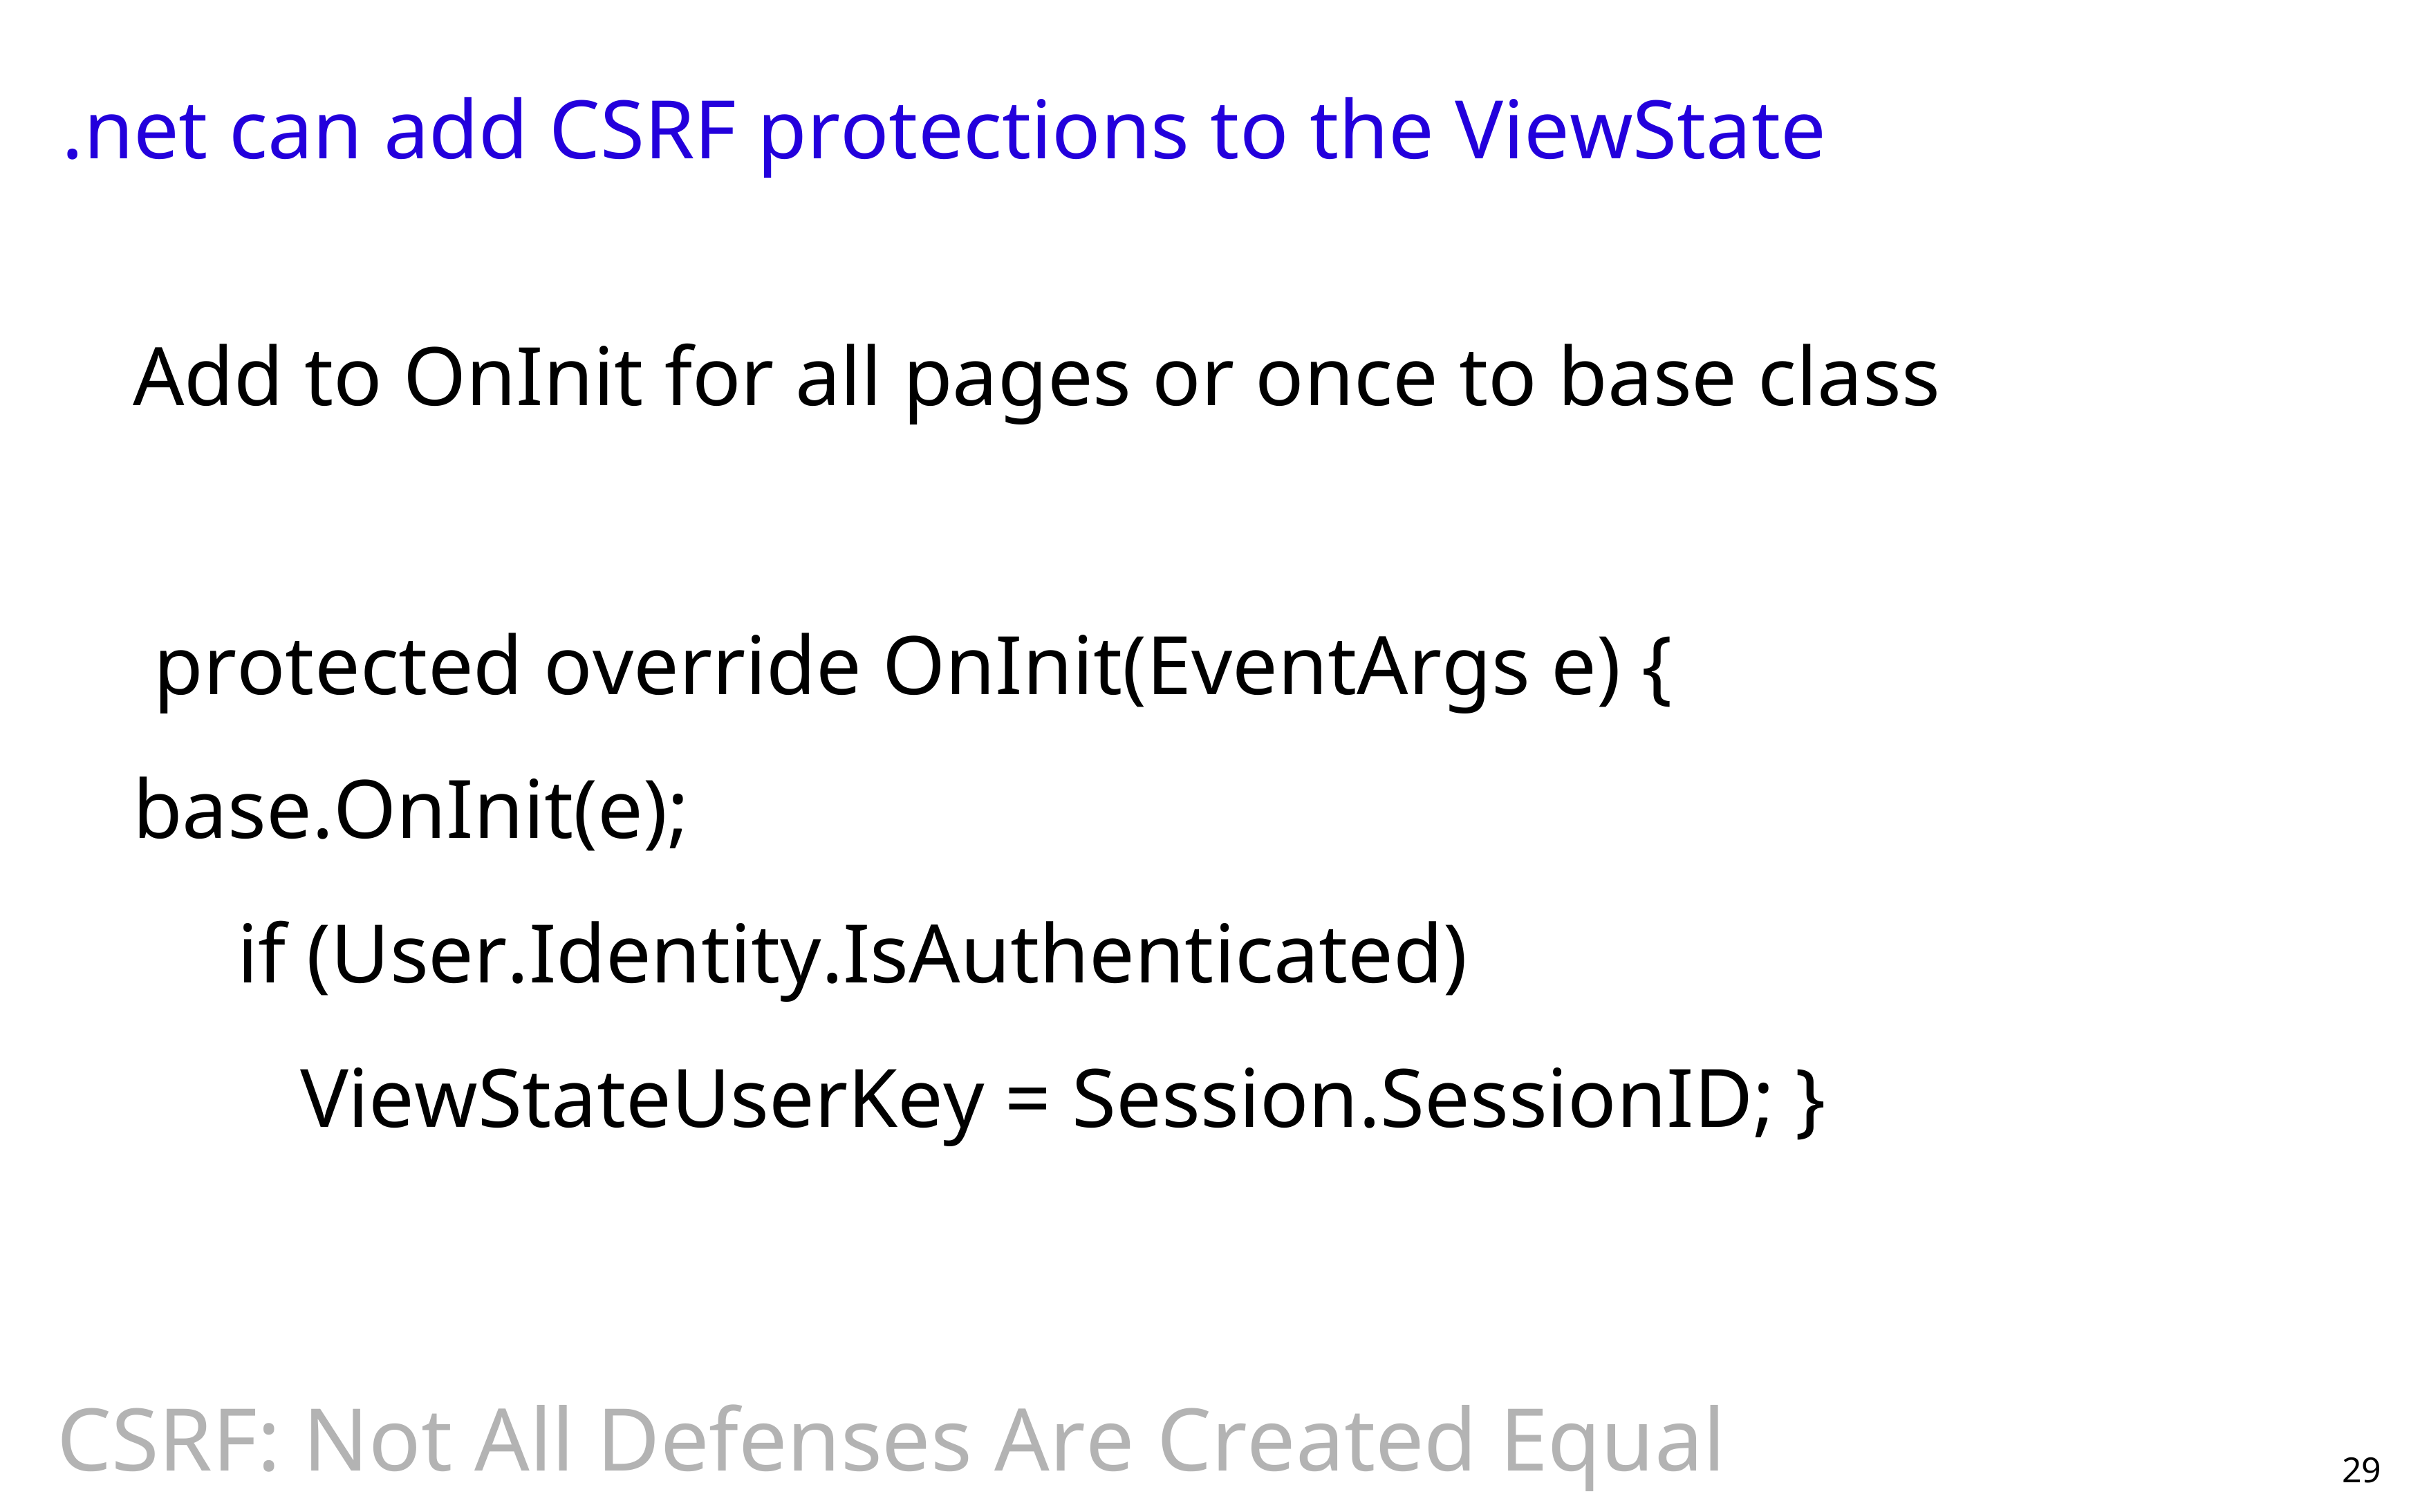

.net can add CSRF protections to the ViewState
Add to OnInit for all pages or once to base class
 protected override OnInit(EventArgs e) {
base.OnInit(e);
 if (User.Identity.IsAuthenticated)
 ViewStateUserKey = Session.SessionID; }